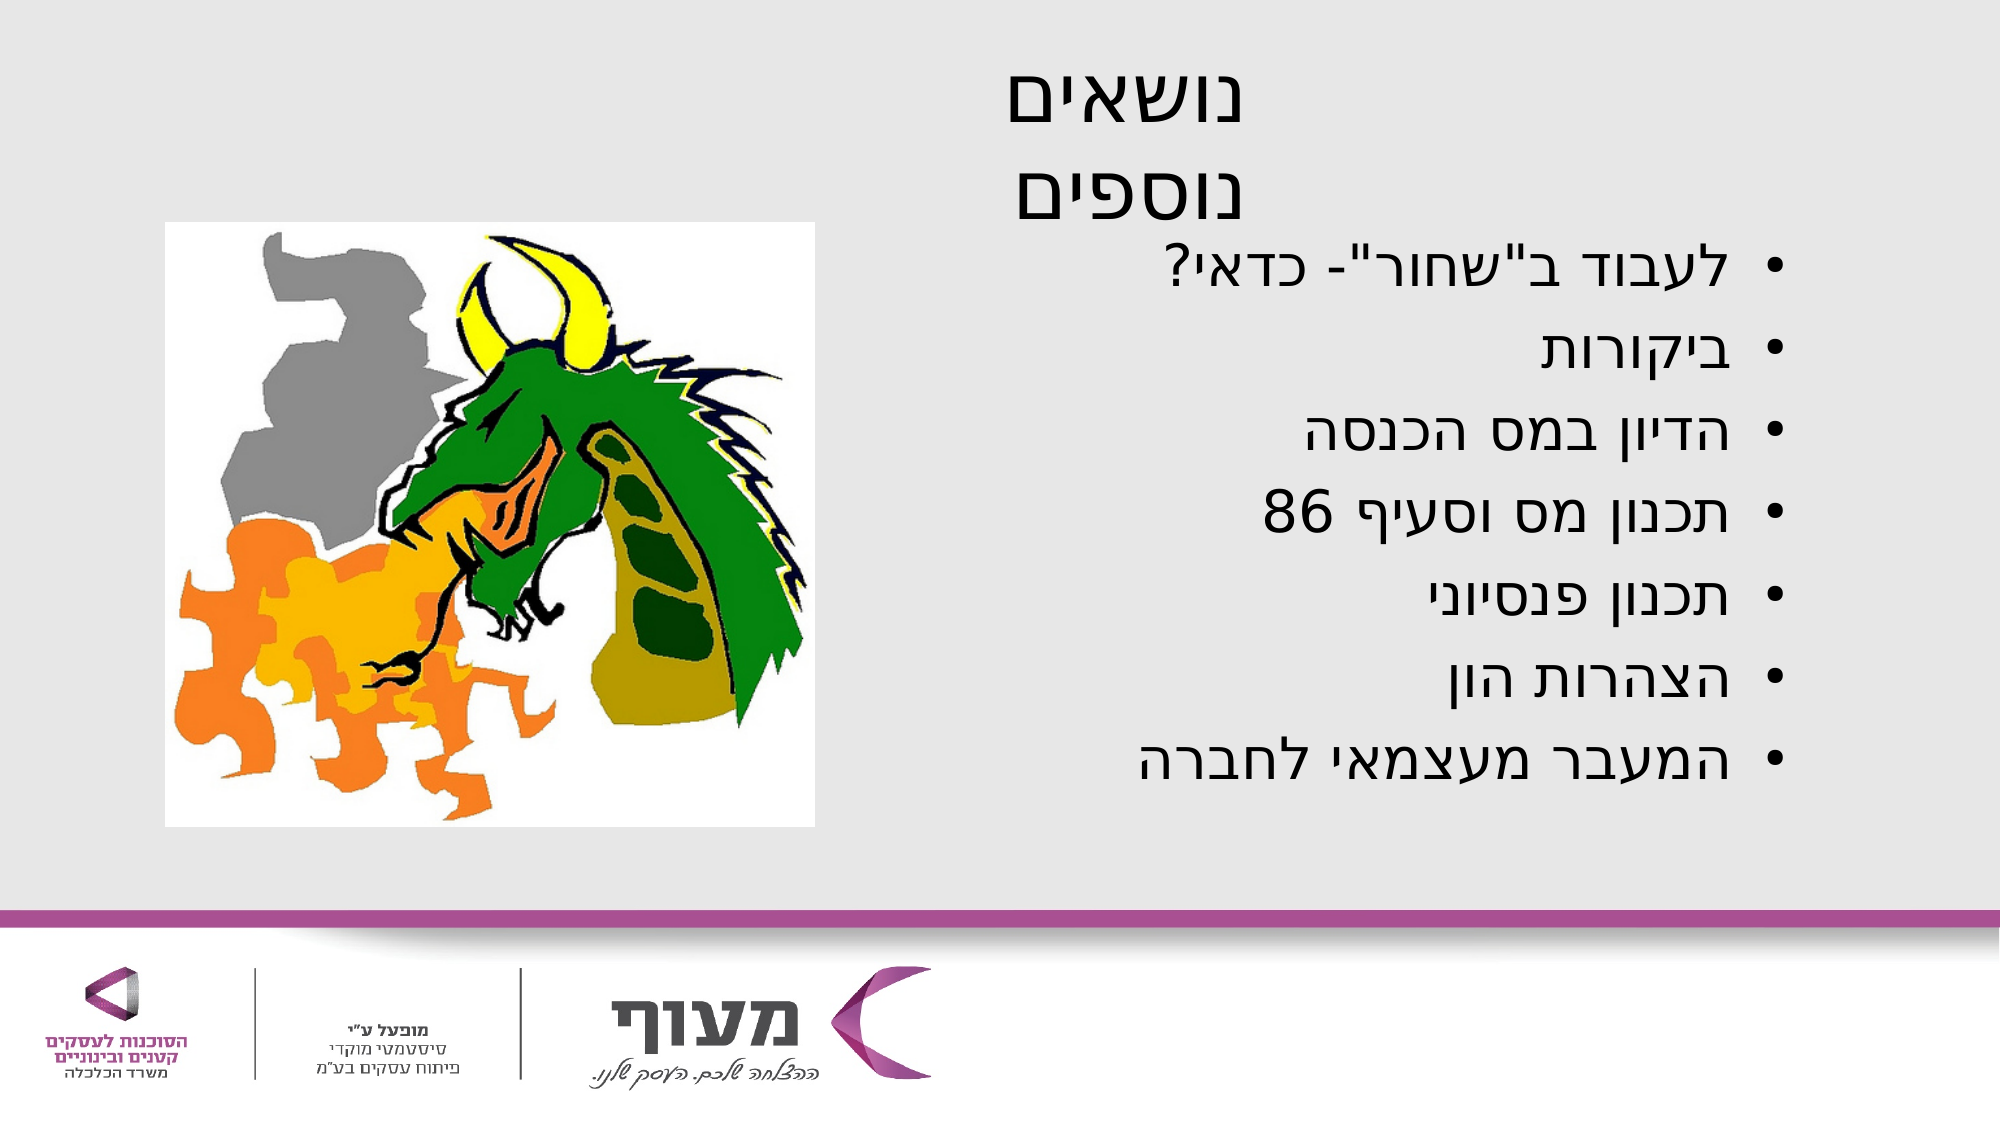

נושאים נוספים
#
לעבוד ב"שחור"- כדאי?
ביקורות
הדיון במס הכנסה
תכנון מס וסעיף 86
תכנון פנסיוני
הצהרות הון
המעבר מעצמאי לחברה